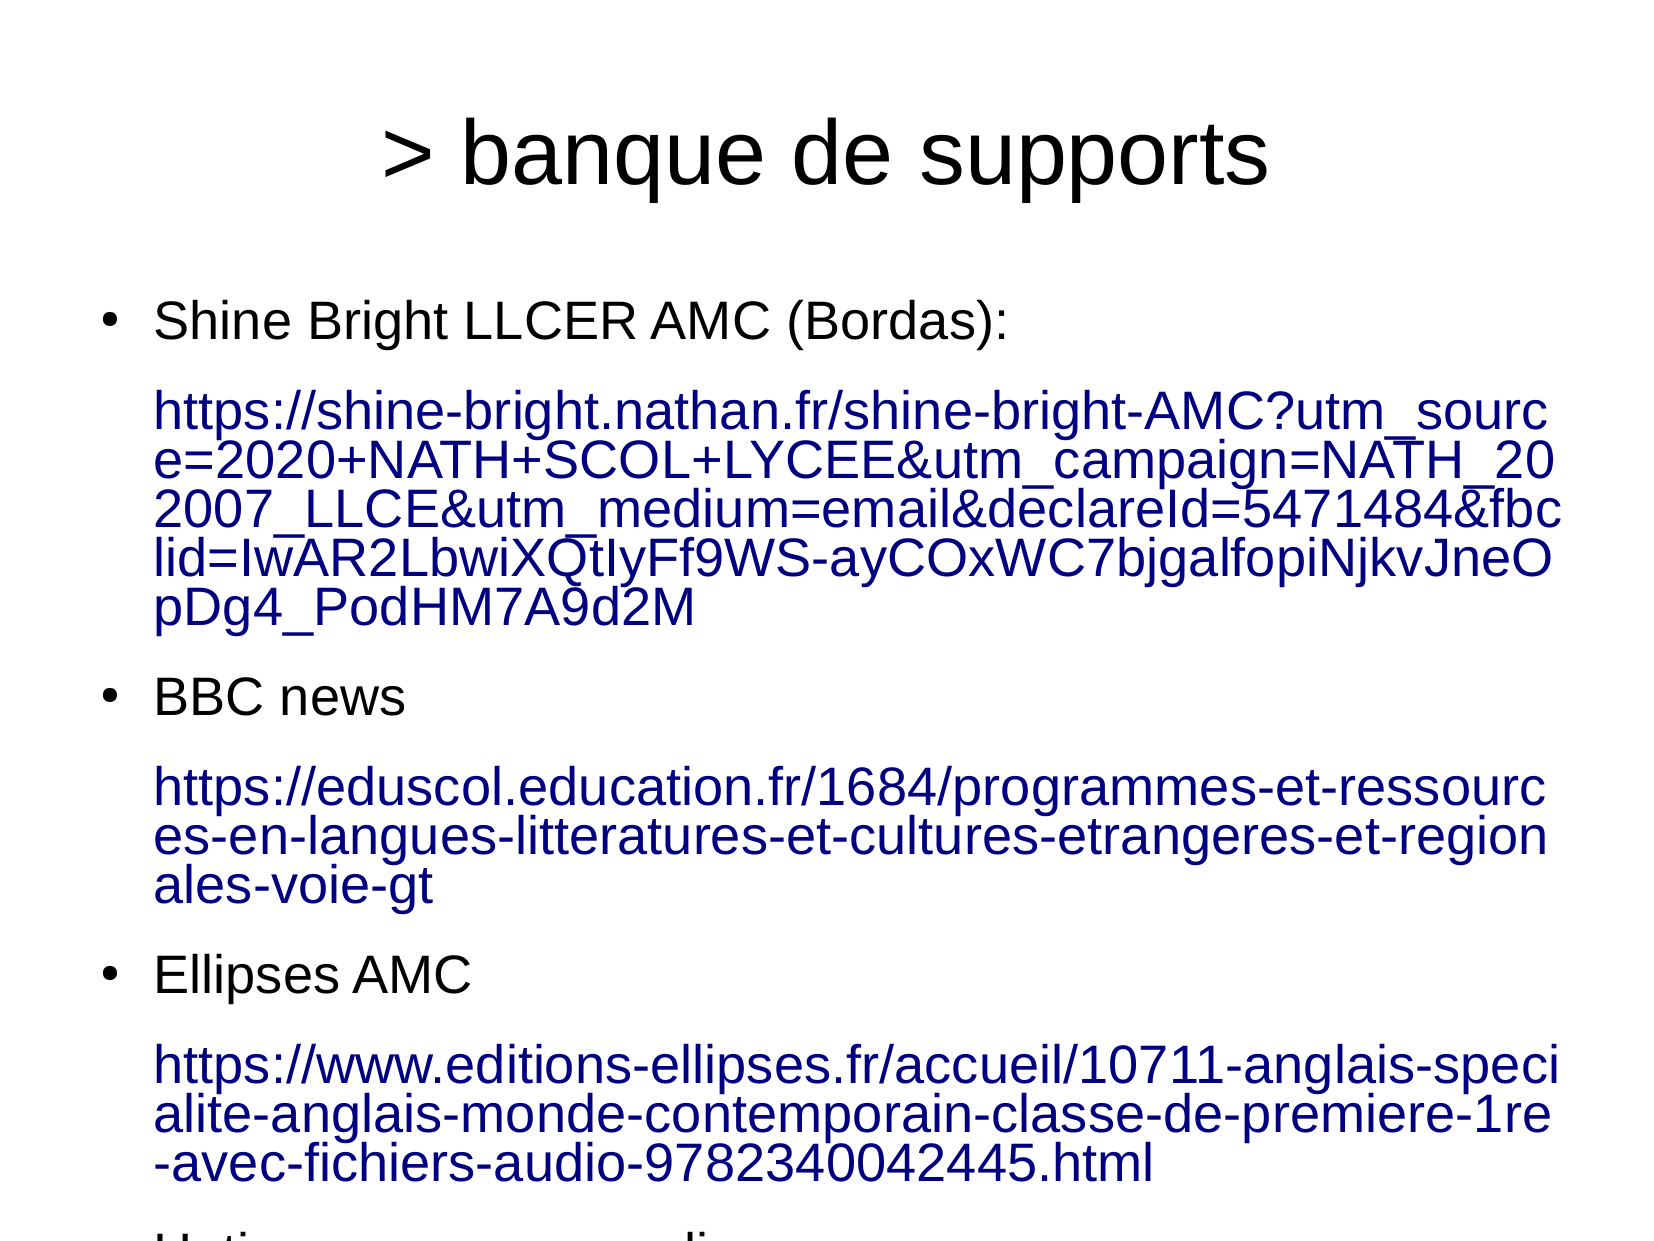

# > banque de supports
Shine Bright LLCER AMC (Bordas):
https://shine-bright.nathan.fr/shine-bright-AMC?utm_source=2020+NATH+SCOL+LYCEE&utm_campaign=NATH_202007_LLCE&utm_medium=email&declareId=5471484&fbclid=IwAR2LbwiXQtIyFf9WS-ayCOxWC7bjgalfopiNjkvJneOpDg4_PodHM7A9d2M
BBC news
https://eduscol.education.fr/1684/programmes-et-ressources-en-langues-litteratures-et-cultures-etrangeres-et-regionales-voie-gt
Ellipses AMC
https://www.editions-ellipses.fr/accueil/10711-anglais-specialite-anglais-monde-contemporain-classe-de-premiere-1re-avec-fichiers-audio-9782340042445.html
Hatier: ressources en ligne
https://www.editions-hatier.fr/le-coin-pedago-toutes-nos-ressources-en-amc?fbclid=IwAR0JMMBQ853Fq6J_RGHArrPdShQK4naANH8dDTgyqU2yCILzoK6fmxkZjCM
Groupes de mutualisation sur réseaux sociaux
Portail académique: espace pédagogique > disciplines du second degré > anglais > enseignement